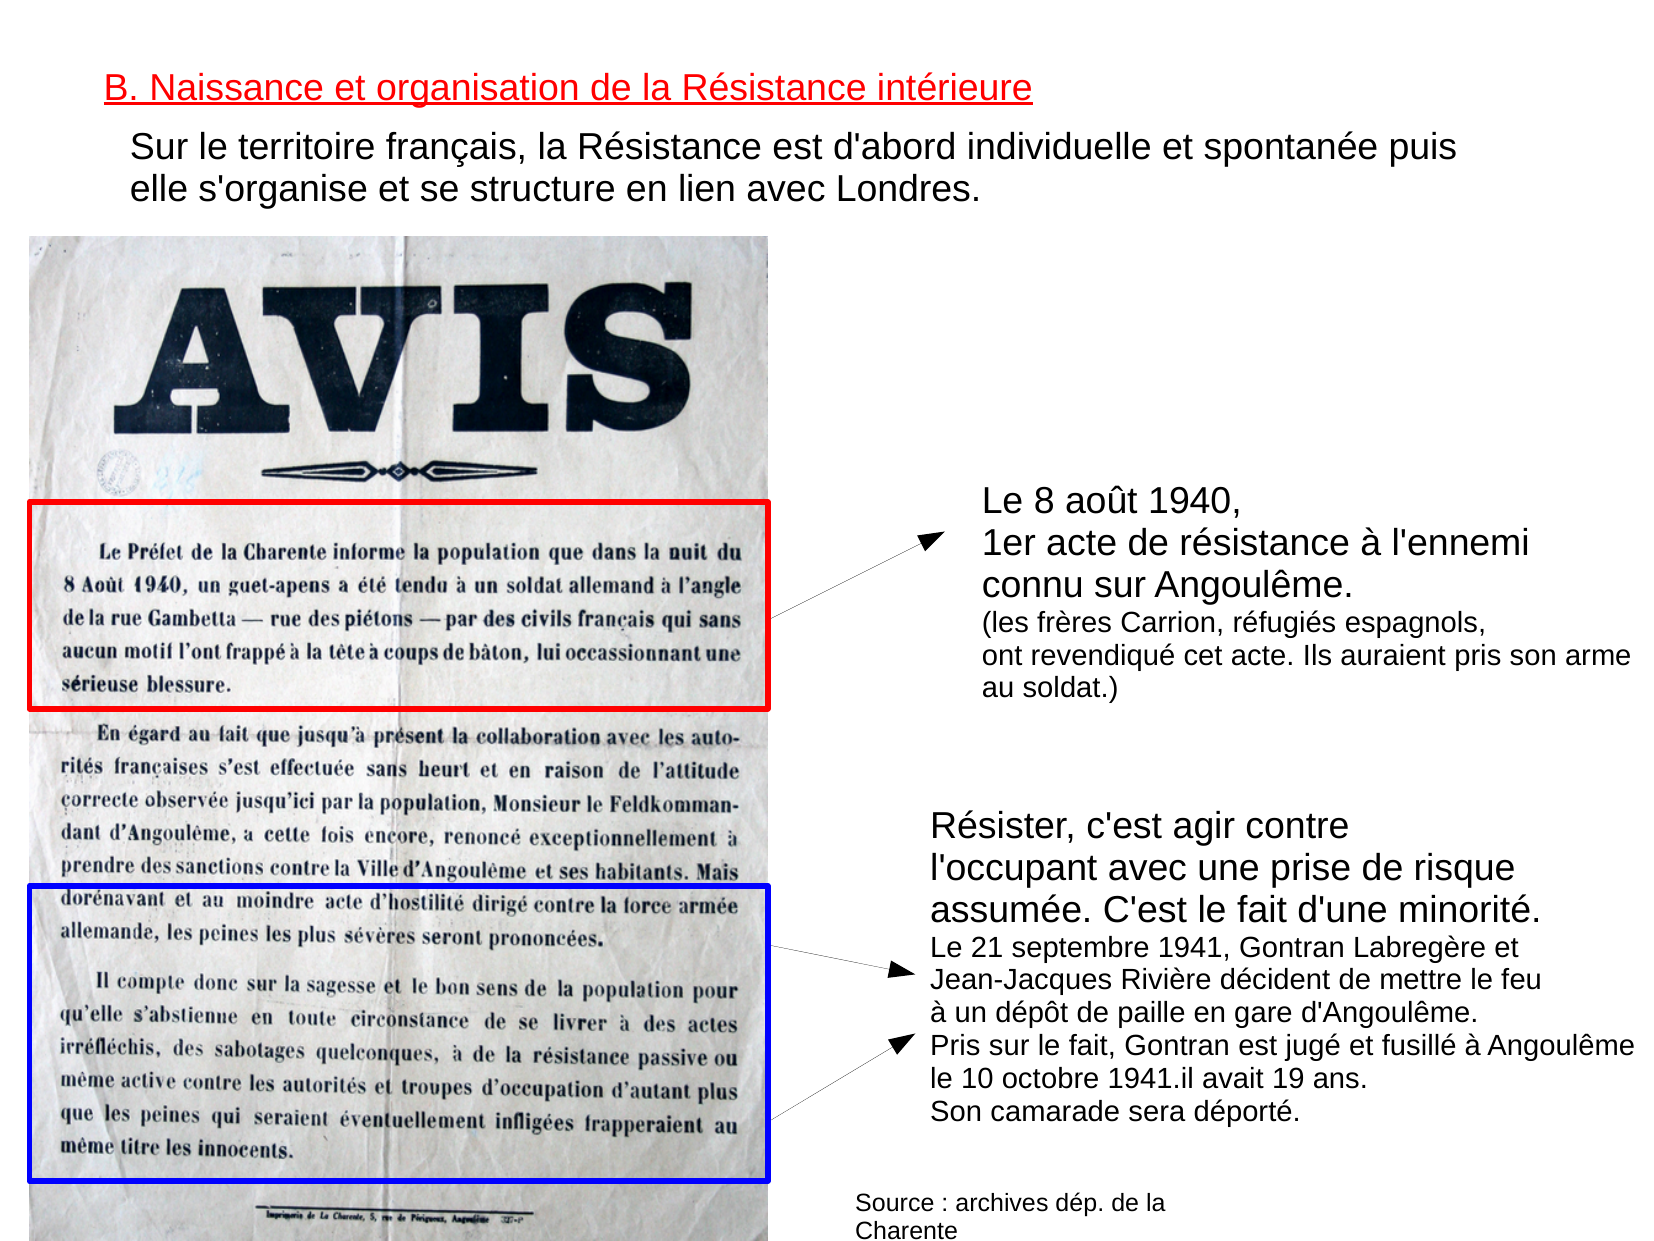

B. Naissance et organisation de la Résistance intérieure
Sur le territoire français, la Résistance est d'abord individuelle et spontanée puis
elle s'organise et se structure en lien avec Londres.
Le 8 août 1940,
1er acte de résistance à l'ennemi
connu sur Angoulême.
(les frères Carrion, réfugiés espagnols,
ont revendiqué cet acte. Ils auraient pris son arme
au soldat.)
Résister, c'est agir contre
l'occupant avec une prise de risque
assumée. C'est le fait d'une minorité.
Le 21 septembre 1941, Gontran Labregère et
Jean-Jacques Rivière décident de mettre le feu
à un dépôt de paille en gare d'Angoulême.
Pris sur le fait, Gontran est jugé et fusillé à Angoulême
le 10 octobre 1941.il avait 19 ans.
Son camarade sera déporté.
Source : archives dép. de la Charente